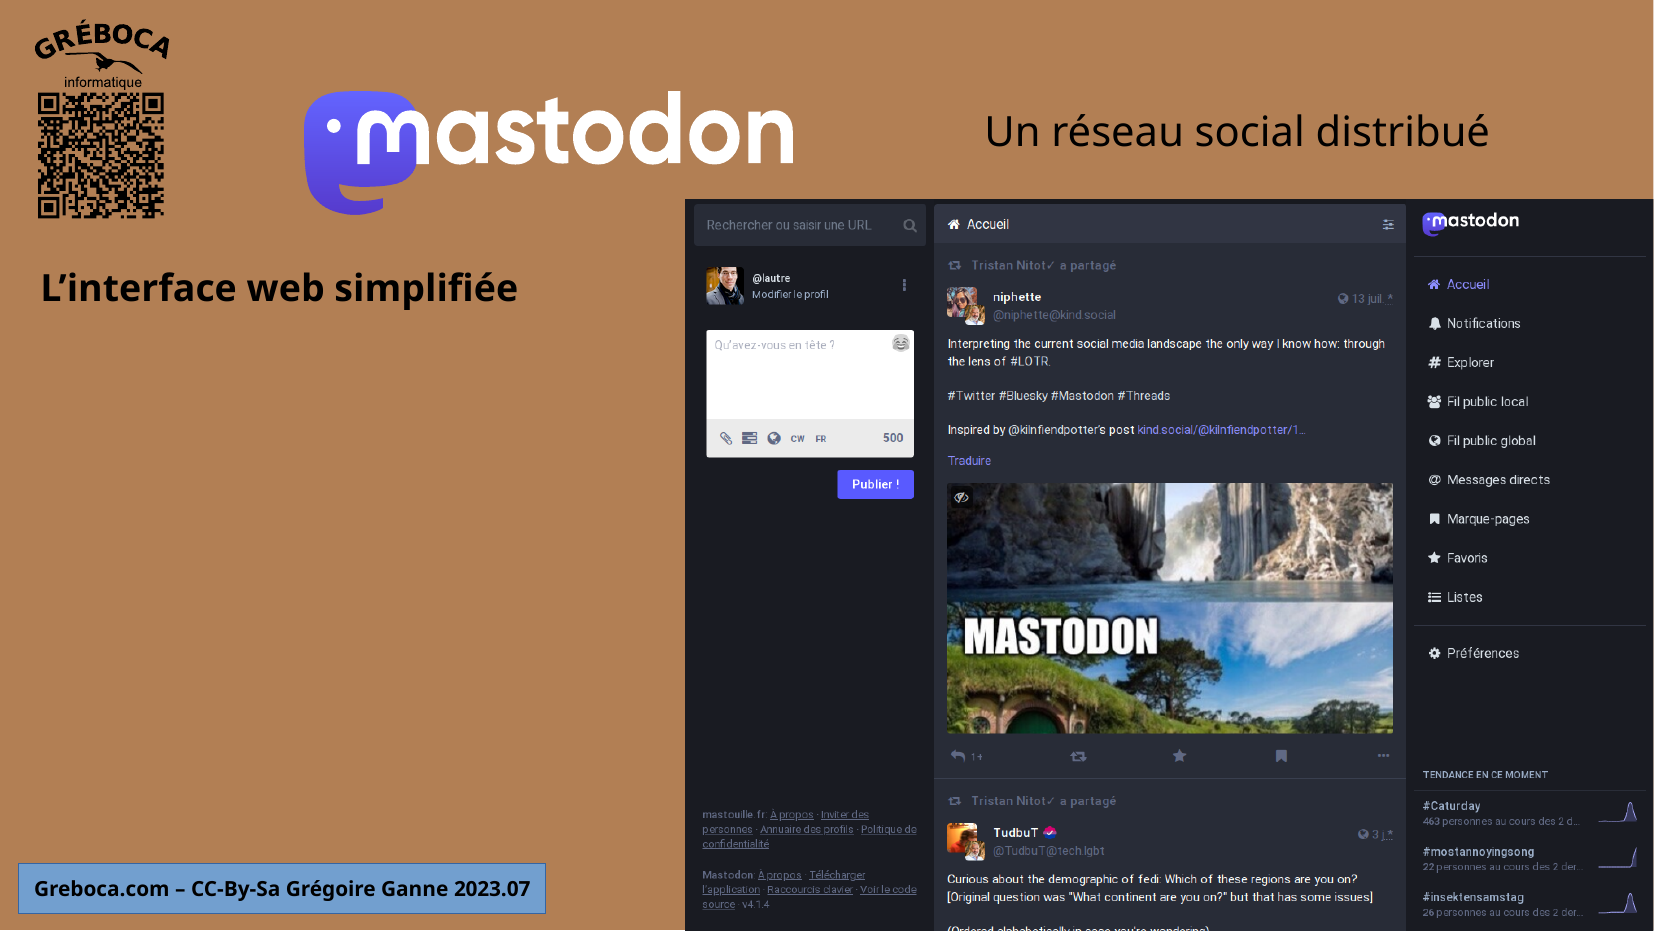

# Un réseau social distribué
L’interface web simplifiée
Greboca.com – CC-By-Sa Grégoire Ganne 2023.07